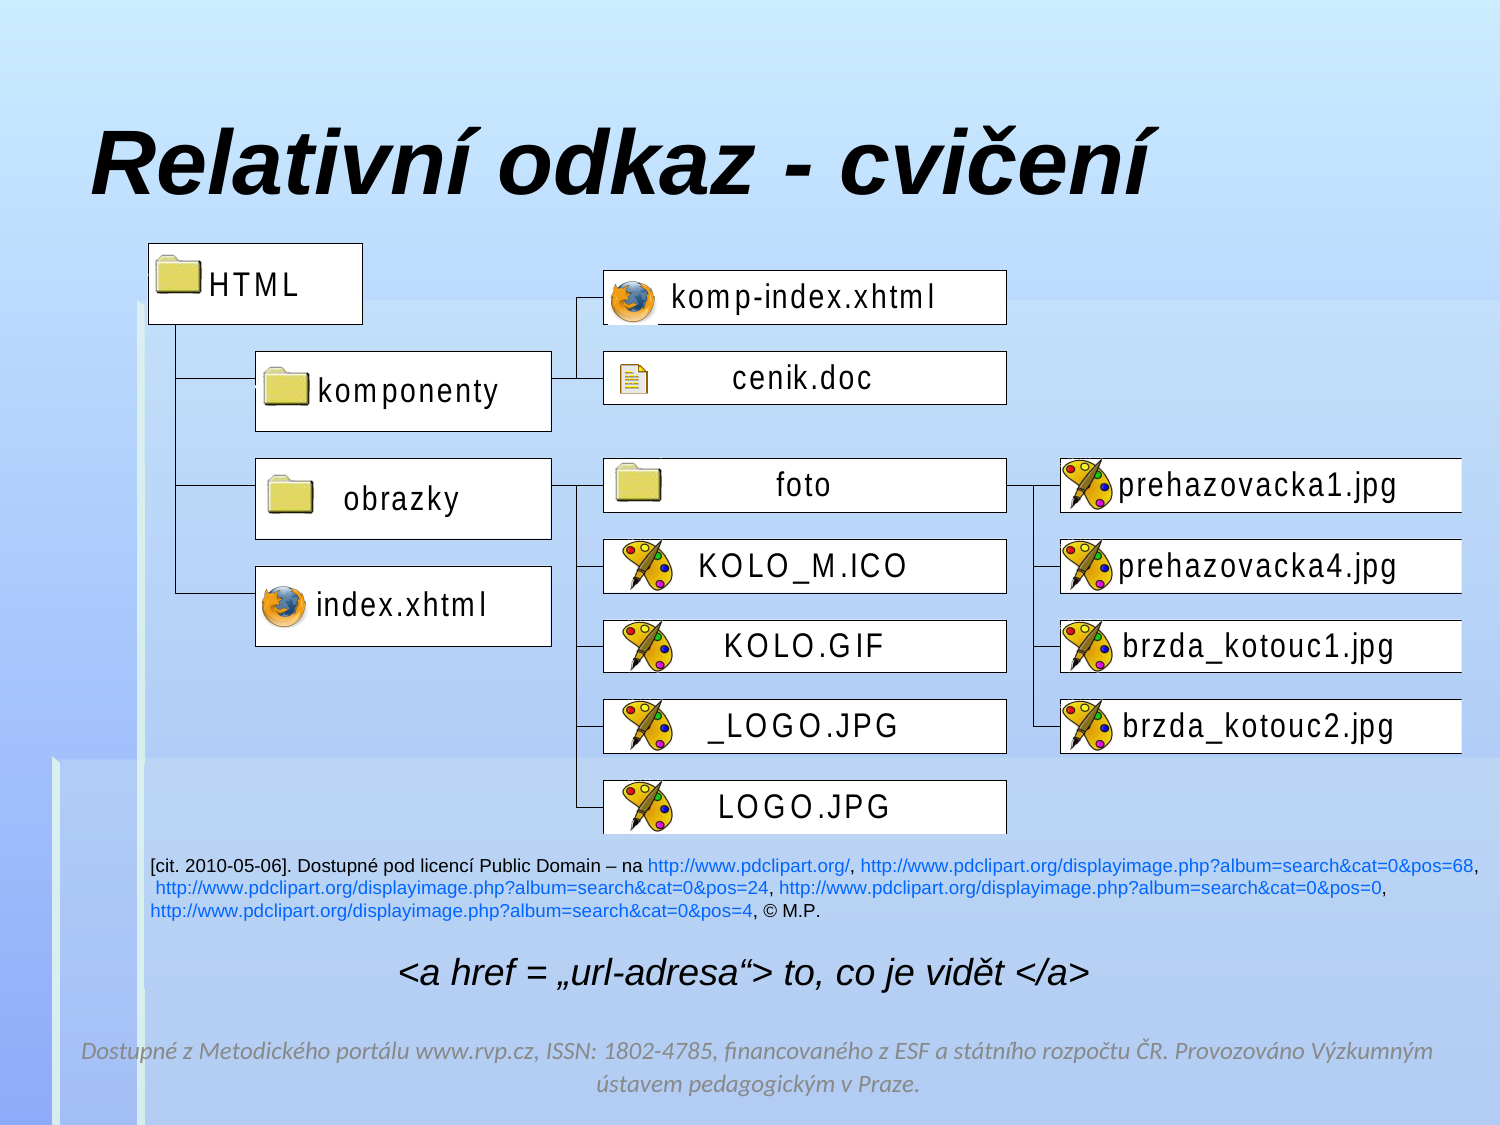

# Relativní odkaz - cvičení
[cit. 2010-05-06]. Dostupné pod licencí Public Domain – na http://www.pdclipart.org/, http://www.pdclipart.org/displayimage.php?album=search&cat=0&pos=68,
 http://www.pdclipart.org/displayimage.php?album=search&cat=0&pos=24, http://www.pdclipart.org/displayimage.php?album=search&cat=0&pos=0,
http://www.pdclipart.org/displayimage.php?album=search&cat=0&pos=4, © M.P.
<a href = „url-adresa“> to, co je vidět </a>
Dostupné z Metodického portálu www.rvp.cz, ISSN: 1802-4785, financovaného z ESF a státního rozpočtu ČR. Provozováno Výzkumným ústavem pedagogickým v Praze.